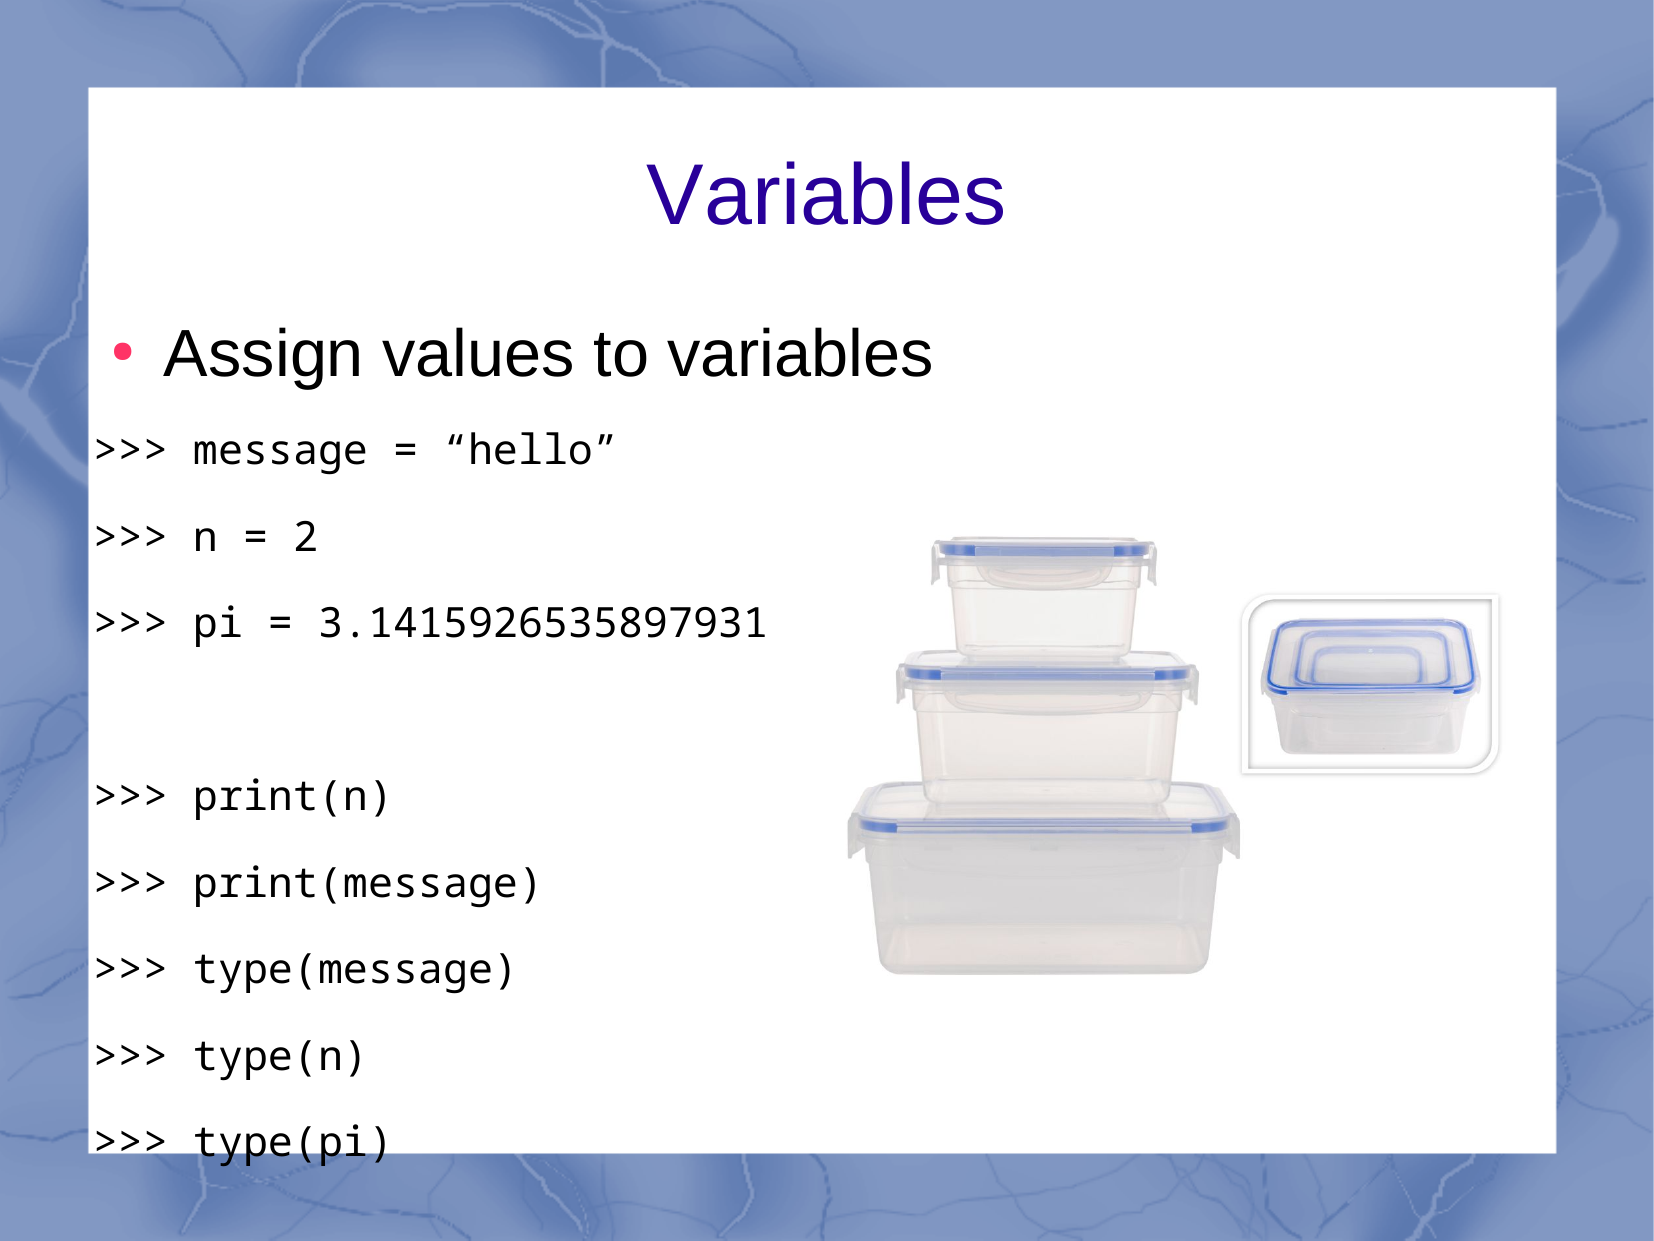

# Variables
Assign values to variables
>>> message = “hello”
>>> n = 2
>>> pi = 3.1415926535897931
>>> print(n)
>>> print(message)
>>> type(message)
>>> type(n)
>>> type(pi)